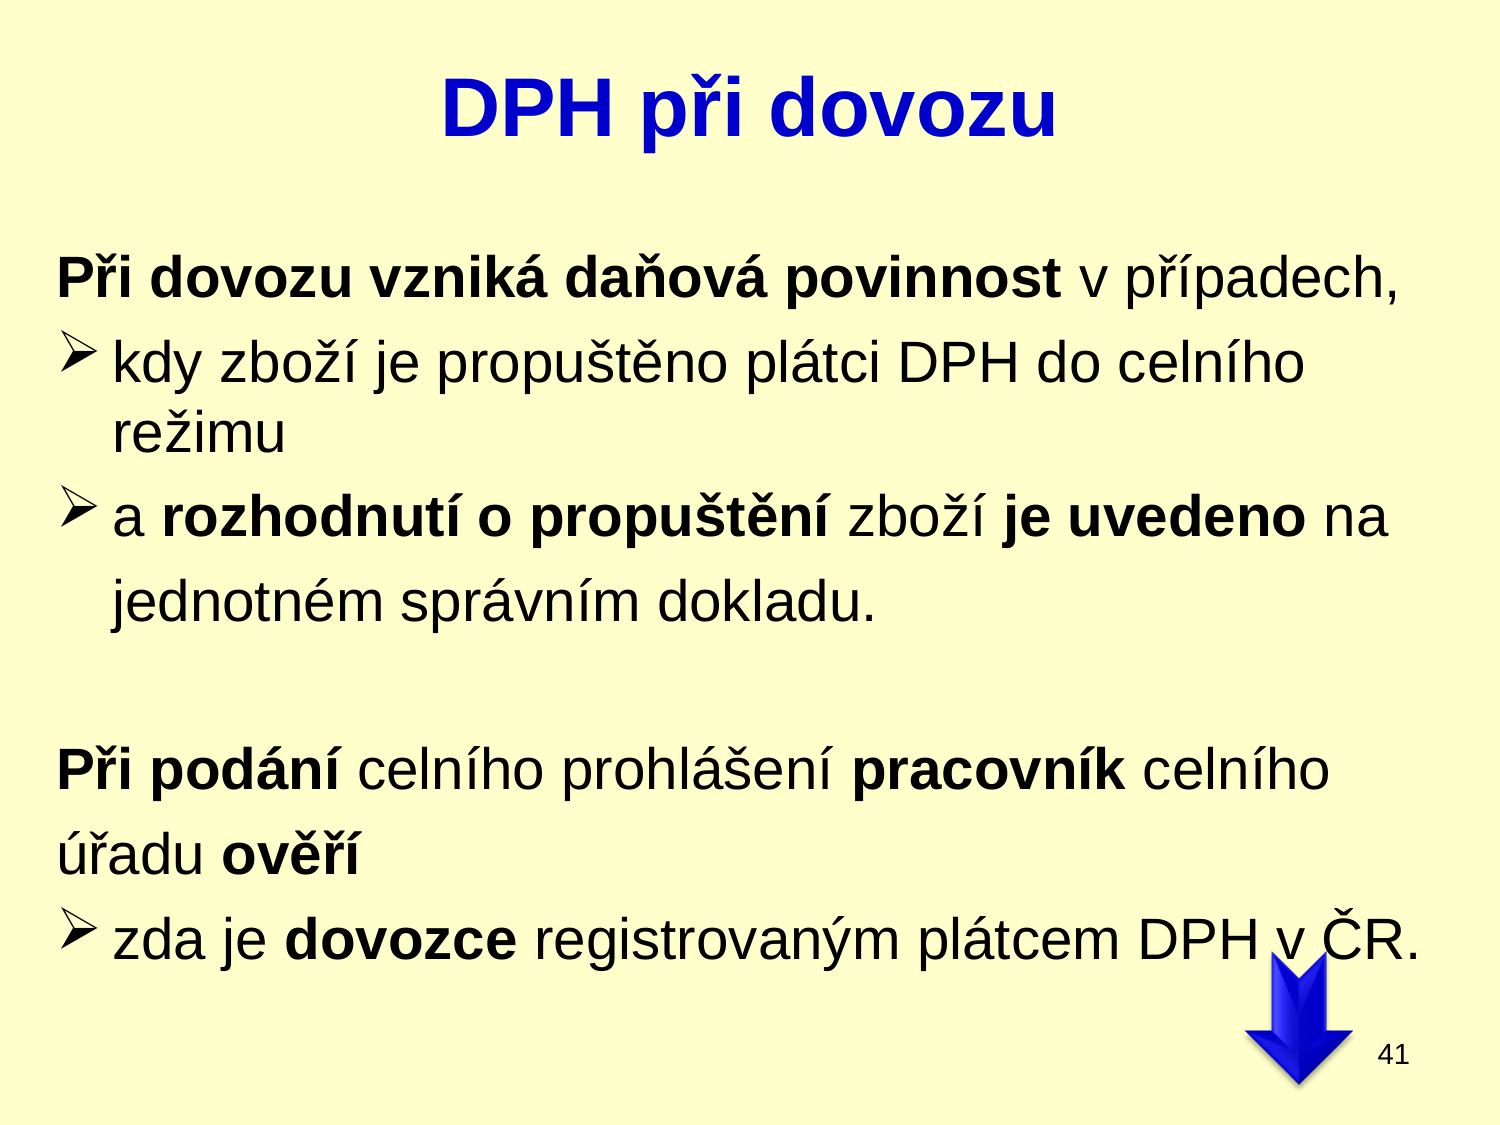

# DPH při dovozu
Při dovozu vzniká daňová povinnost v případech,
kdy zboží je propuštěno plátci DPH do celního režimu
a rozhodnutí o propuštění zboží je uvedeno na
	jednotném správním dokladu.
Při podání celního prohlášení pracovník celního
úřadu ověří
zda je dovozce registrovaným plátcem DPH v ČR.